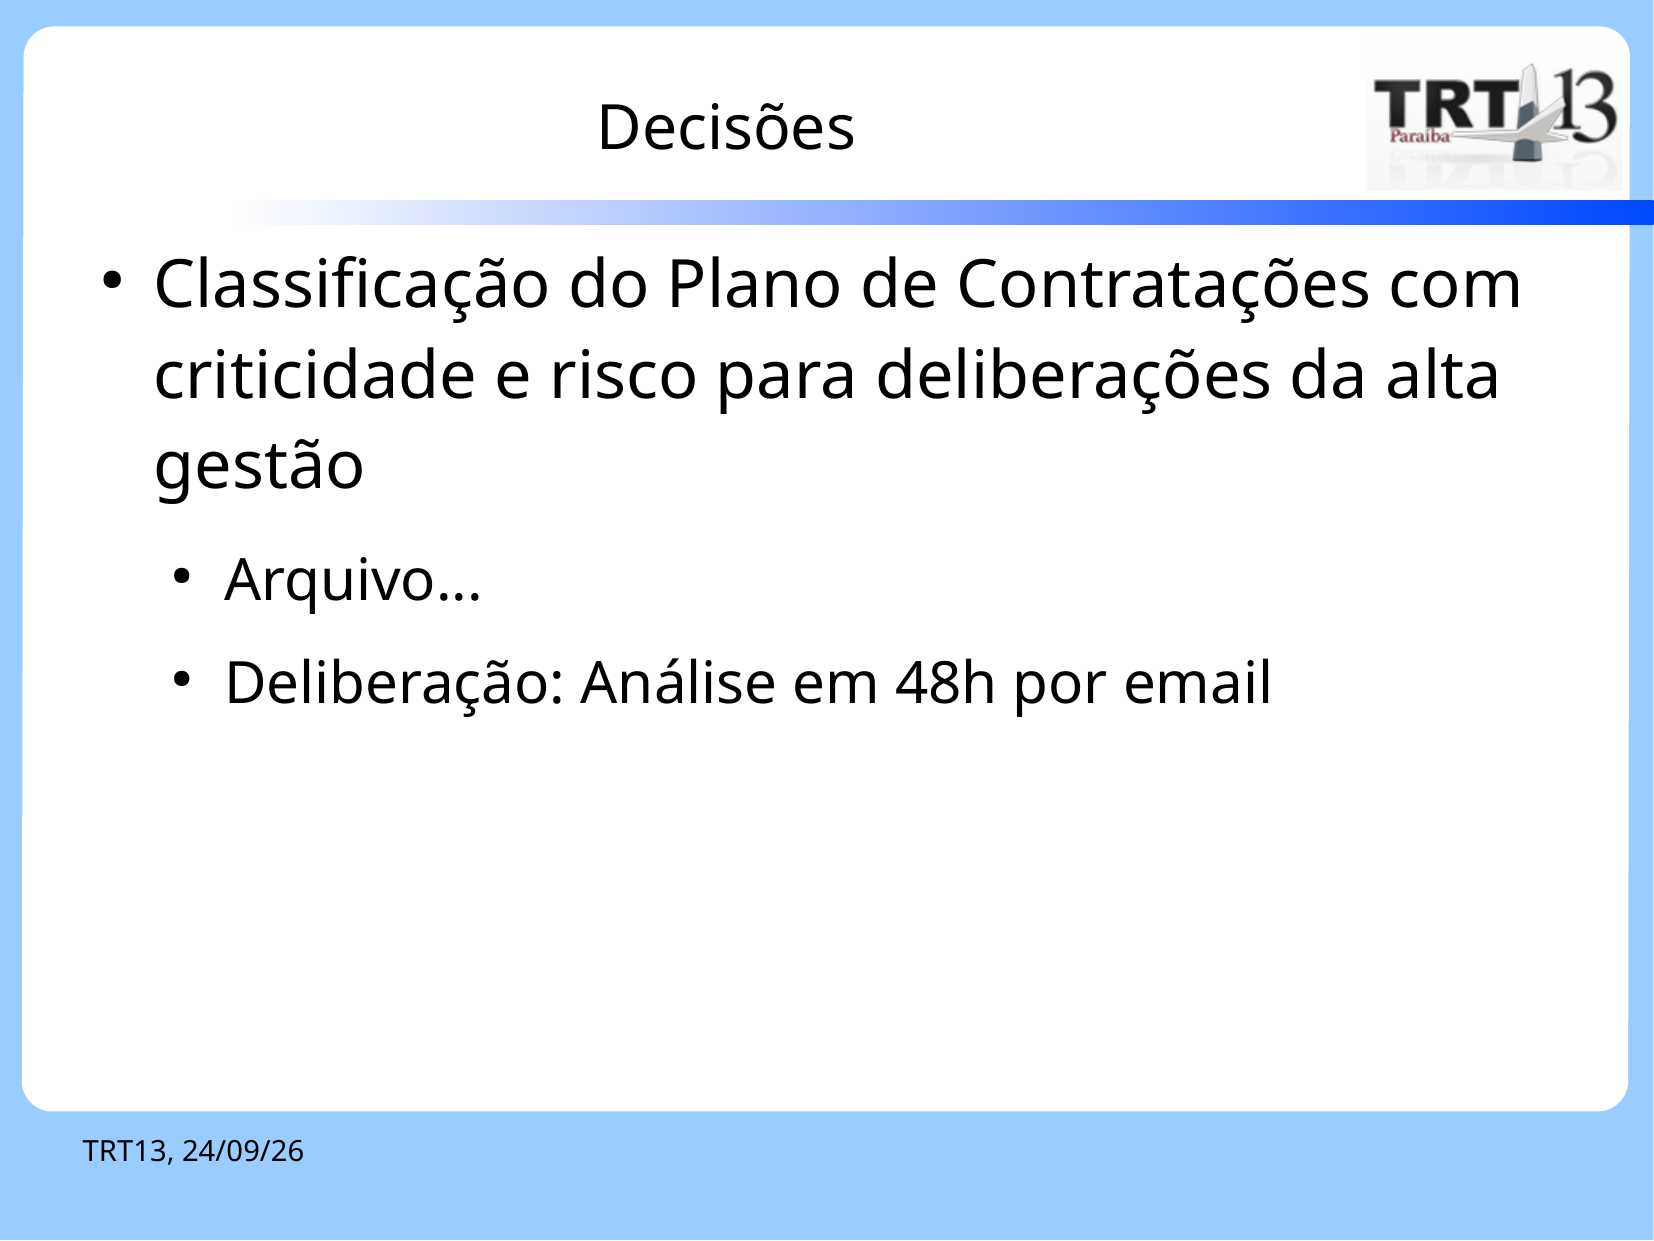

# Decisões
Classificação do Plano de Contratações com criticidade e risco para deliberações da alta gestão
Arquivo...
Deliberação: Análise em 48h por email